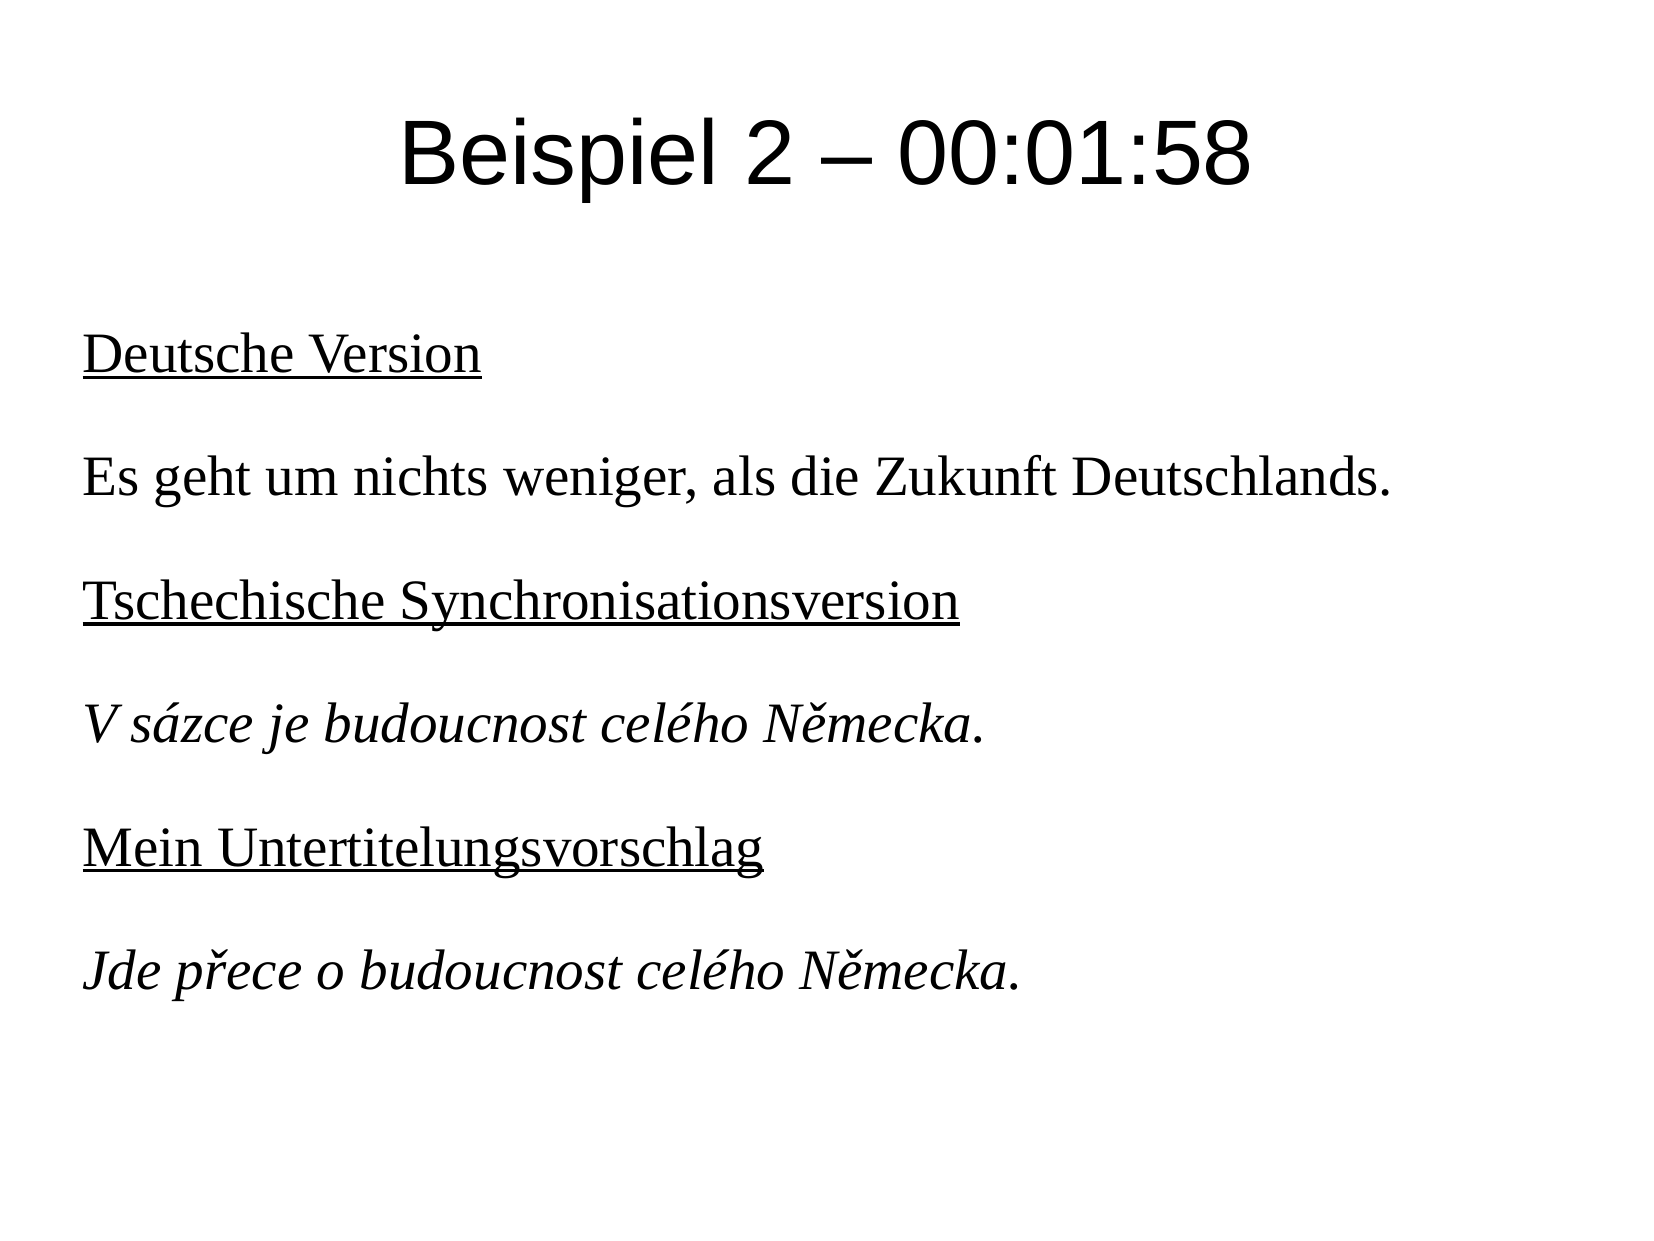

# Beispiel 2 – 00:01:58
Deutsche Version
Es geht um nichts weniger, als die Zukunft Deutschlands.
Tschechische Synchronisationsversion
V sázce je budoucnost celého Německa.
Mein Untertitelungsvorschlag
Jde přece o budoucnost celého Německa.